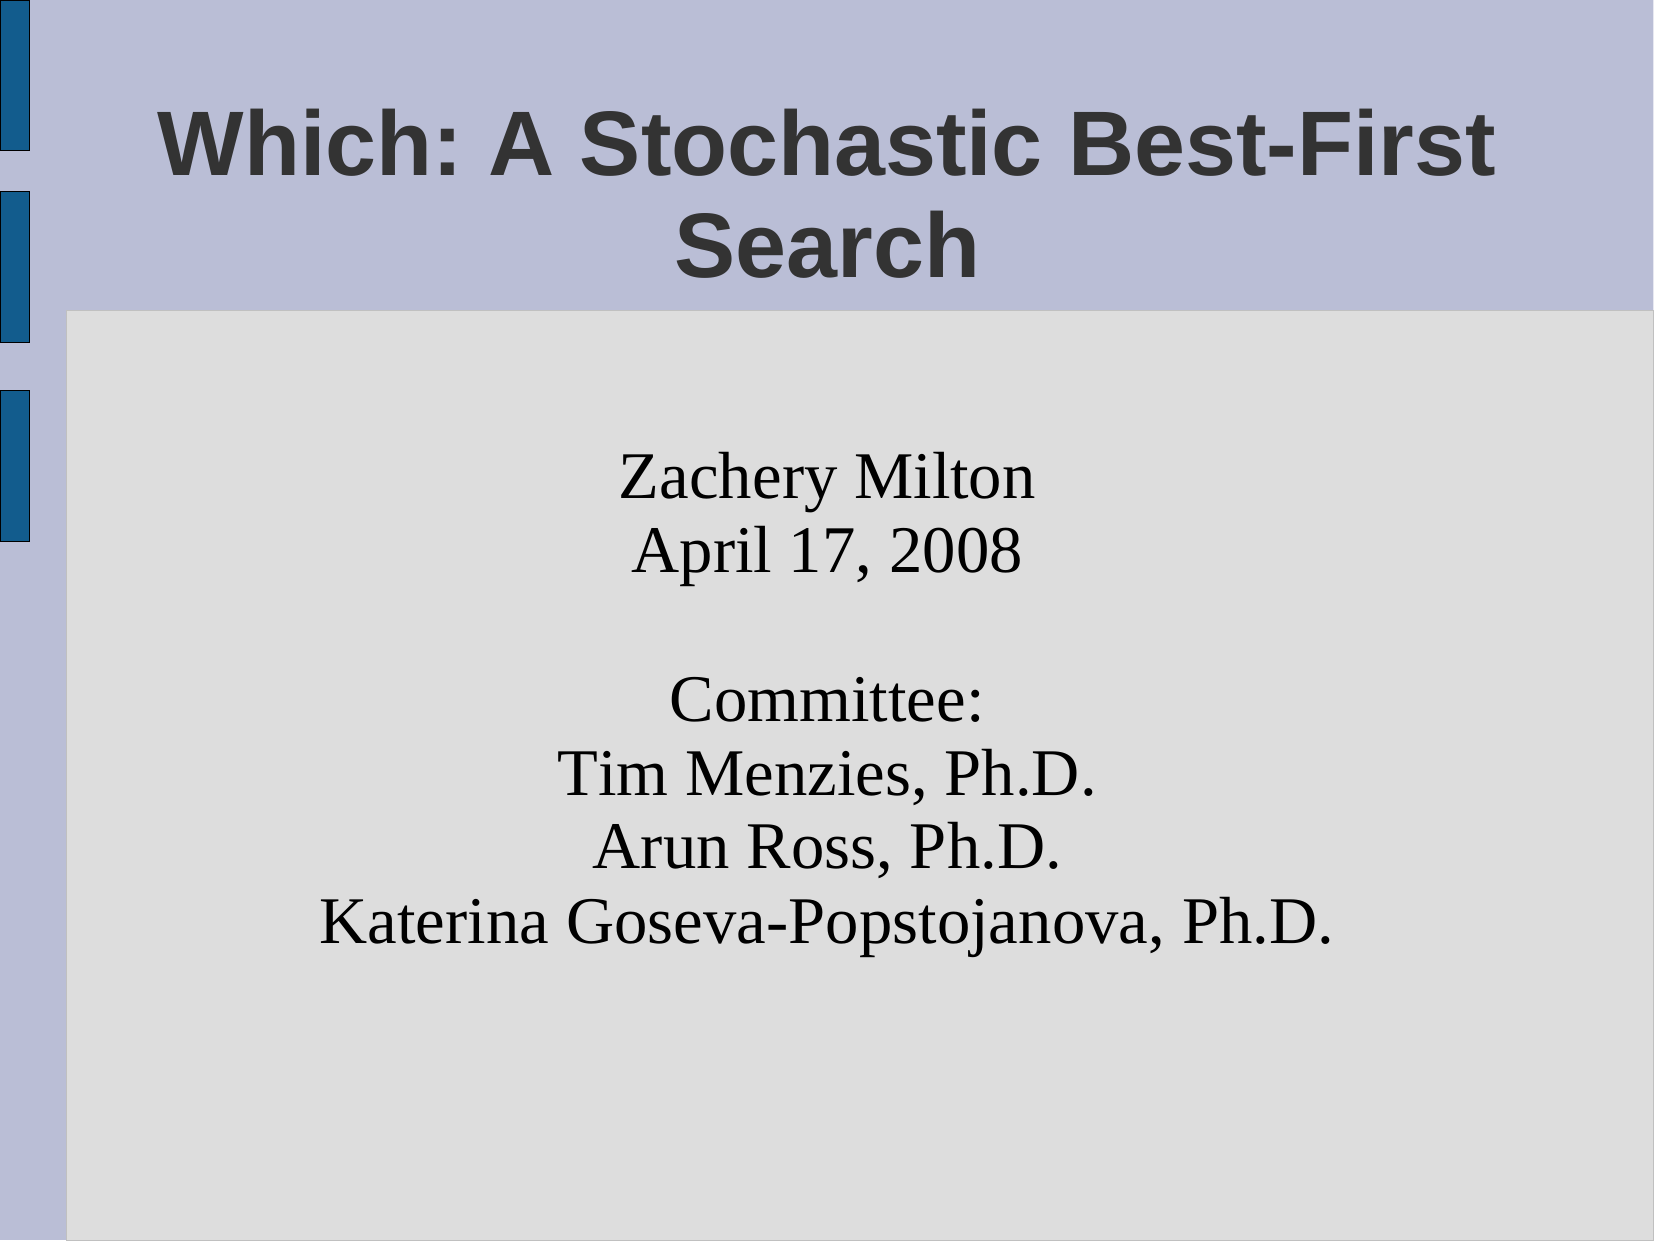

# Which: A Stochastic Best-First Search
Zachery Milton
April 17, 2008
Committee:
Tim Menzies, Ph.D.
Arun Ross, Ph.D.
Katerina Goseva-Popstojanova, Ph.D.